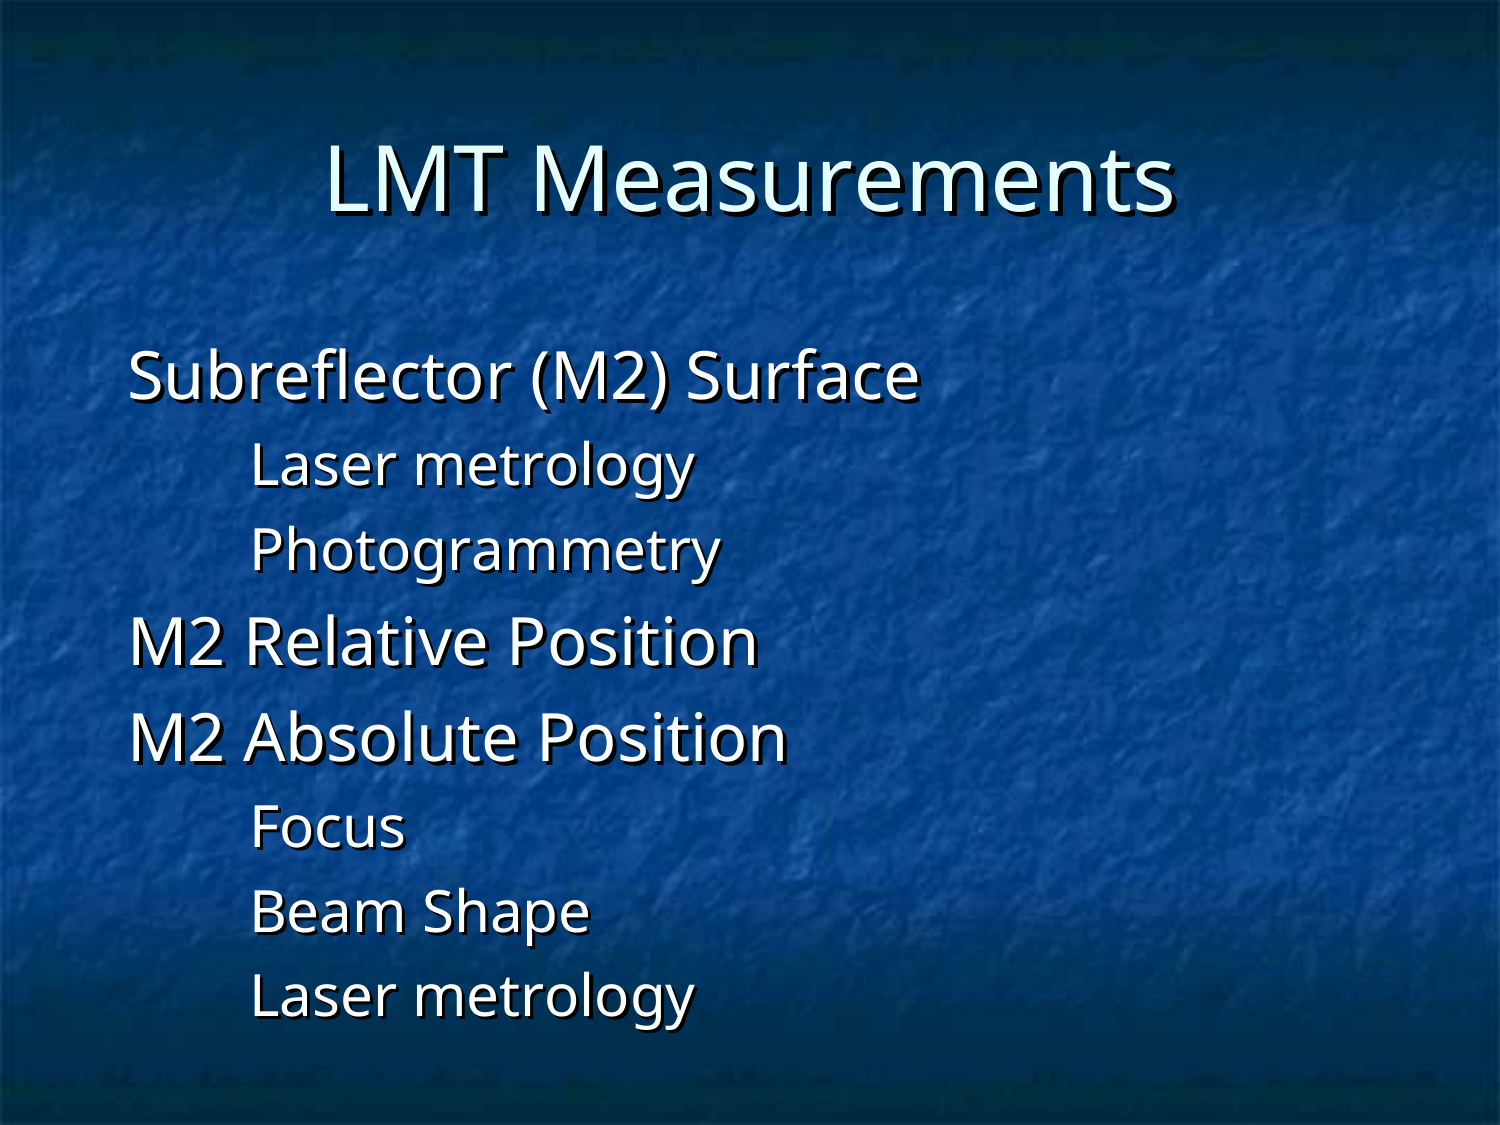

# LMT Measurements
Subreflector (M2) Surface
Laser metrology
Photogrammetry
M2 Relative Position
M2 Absolute Position
Focus
Beam Shape
Laser metrology